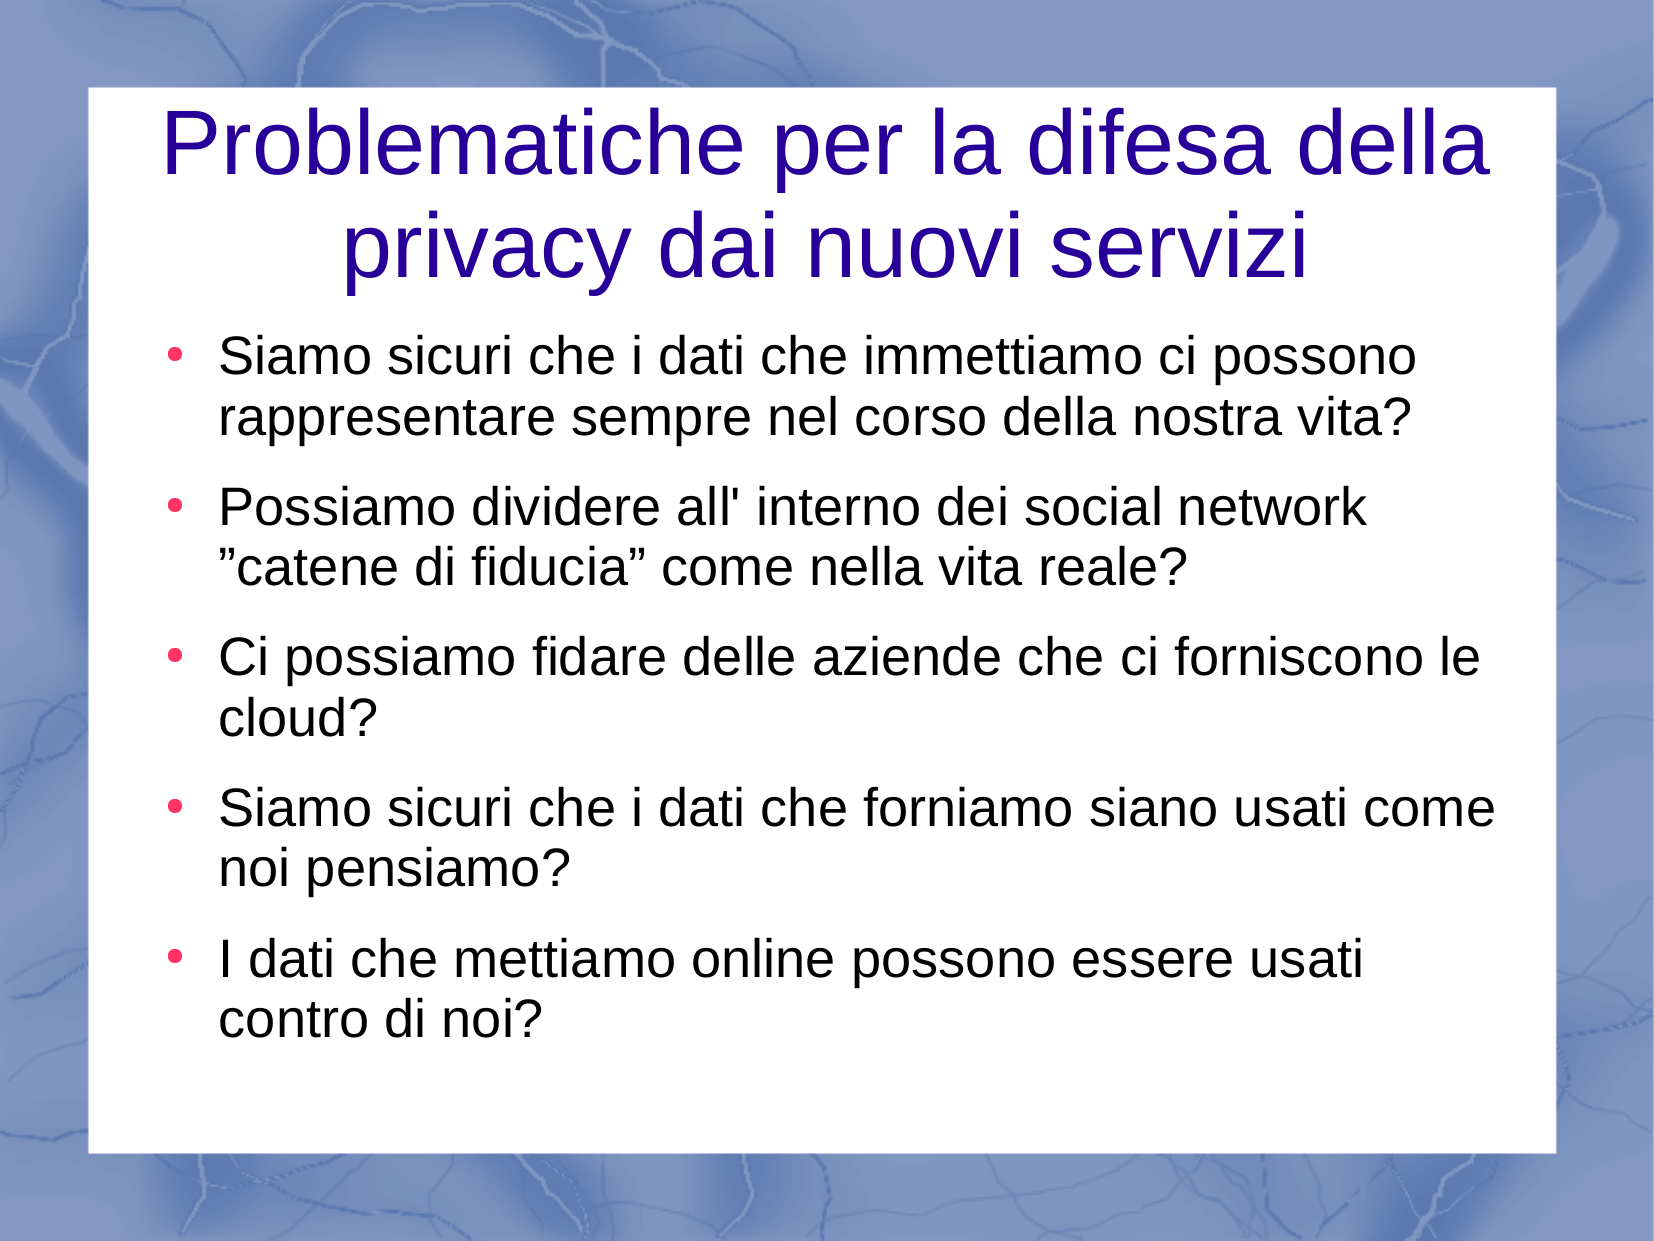

# Problematiche per la difesa della privacy dai nuovi servizi
Siamo sicuri che i dati che immettiamo ci possono rappresentare sempre nel corso della nostra vita?
Possiamo dividere all' interno dei social network ”catene di fiducia” come nella vita reale?
Ci possiamo fidare delle aziende che ci forniscono le cloud?
Siamo sicuri che i dati che forniamo siano usati come noi pensiamo?
I dati che mettiamo online possono essere usati contro di noi?